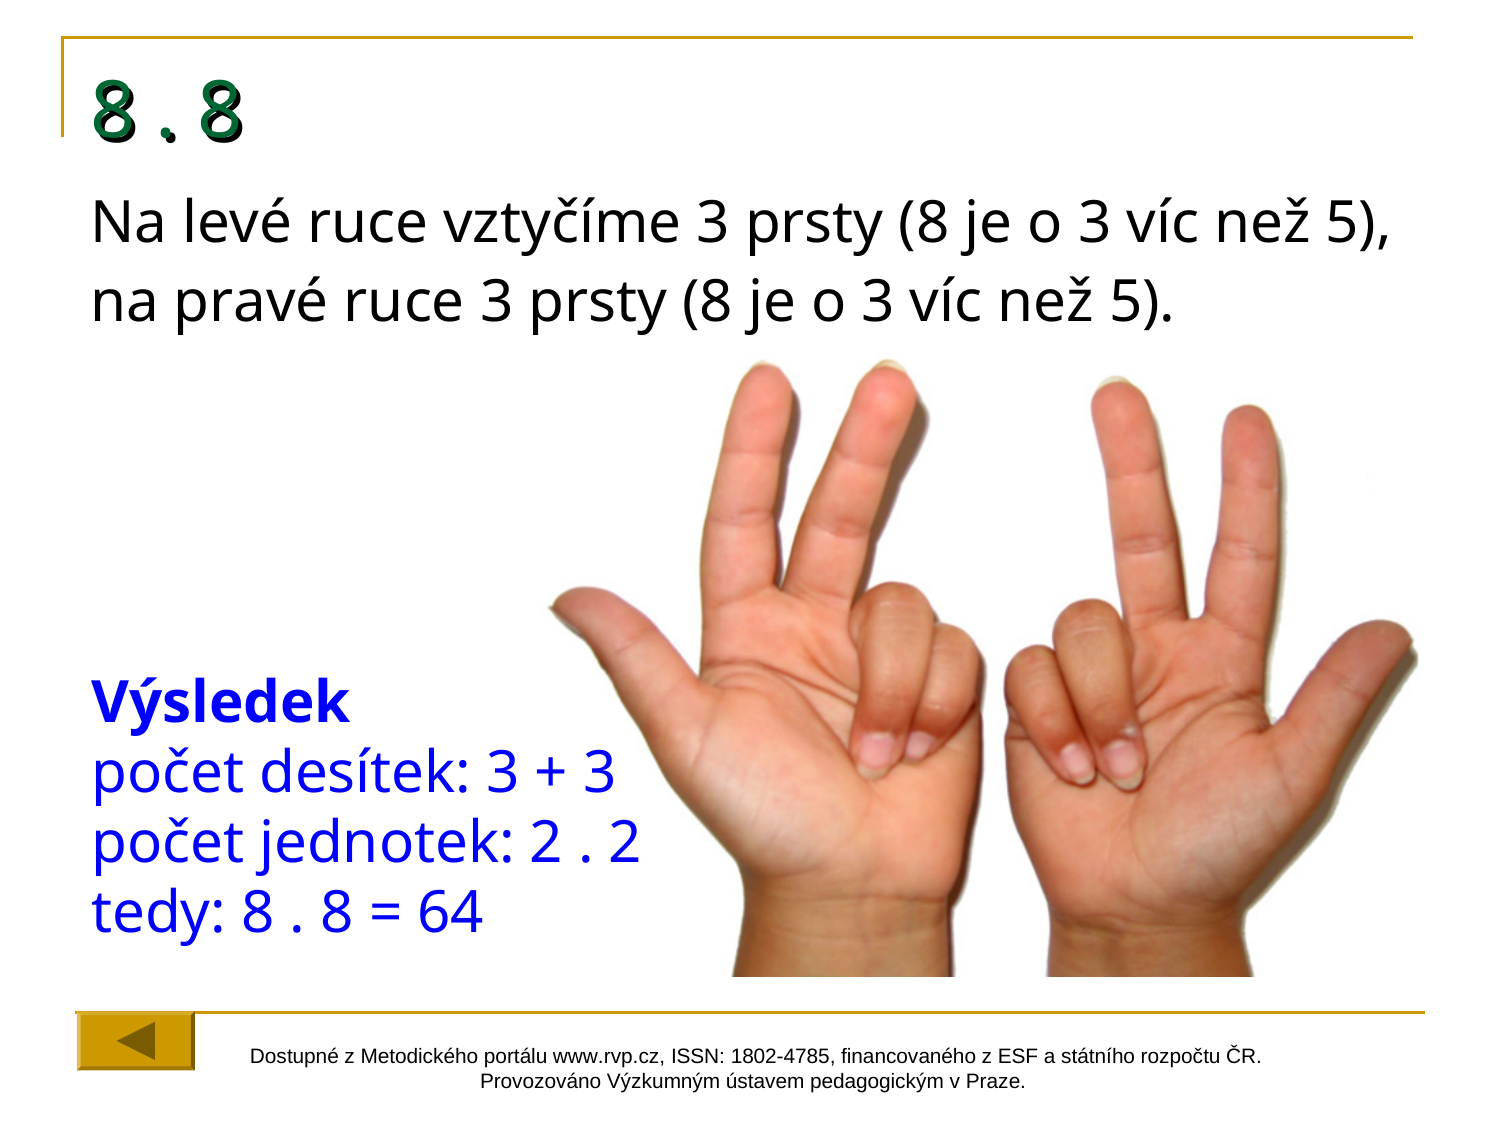

# 8 . 8
Na levé ruce vztyčíme 3 prsty (8 je o 3 víc než 5), na pravé ruce 3 prsty (8 je o 3 víc než 5).
Výsledek
počet desítek: 3 + 3
počet jednotek: 2 . 2
tedy: 8 . 8 = 64